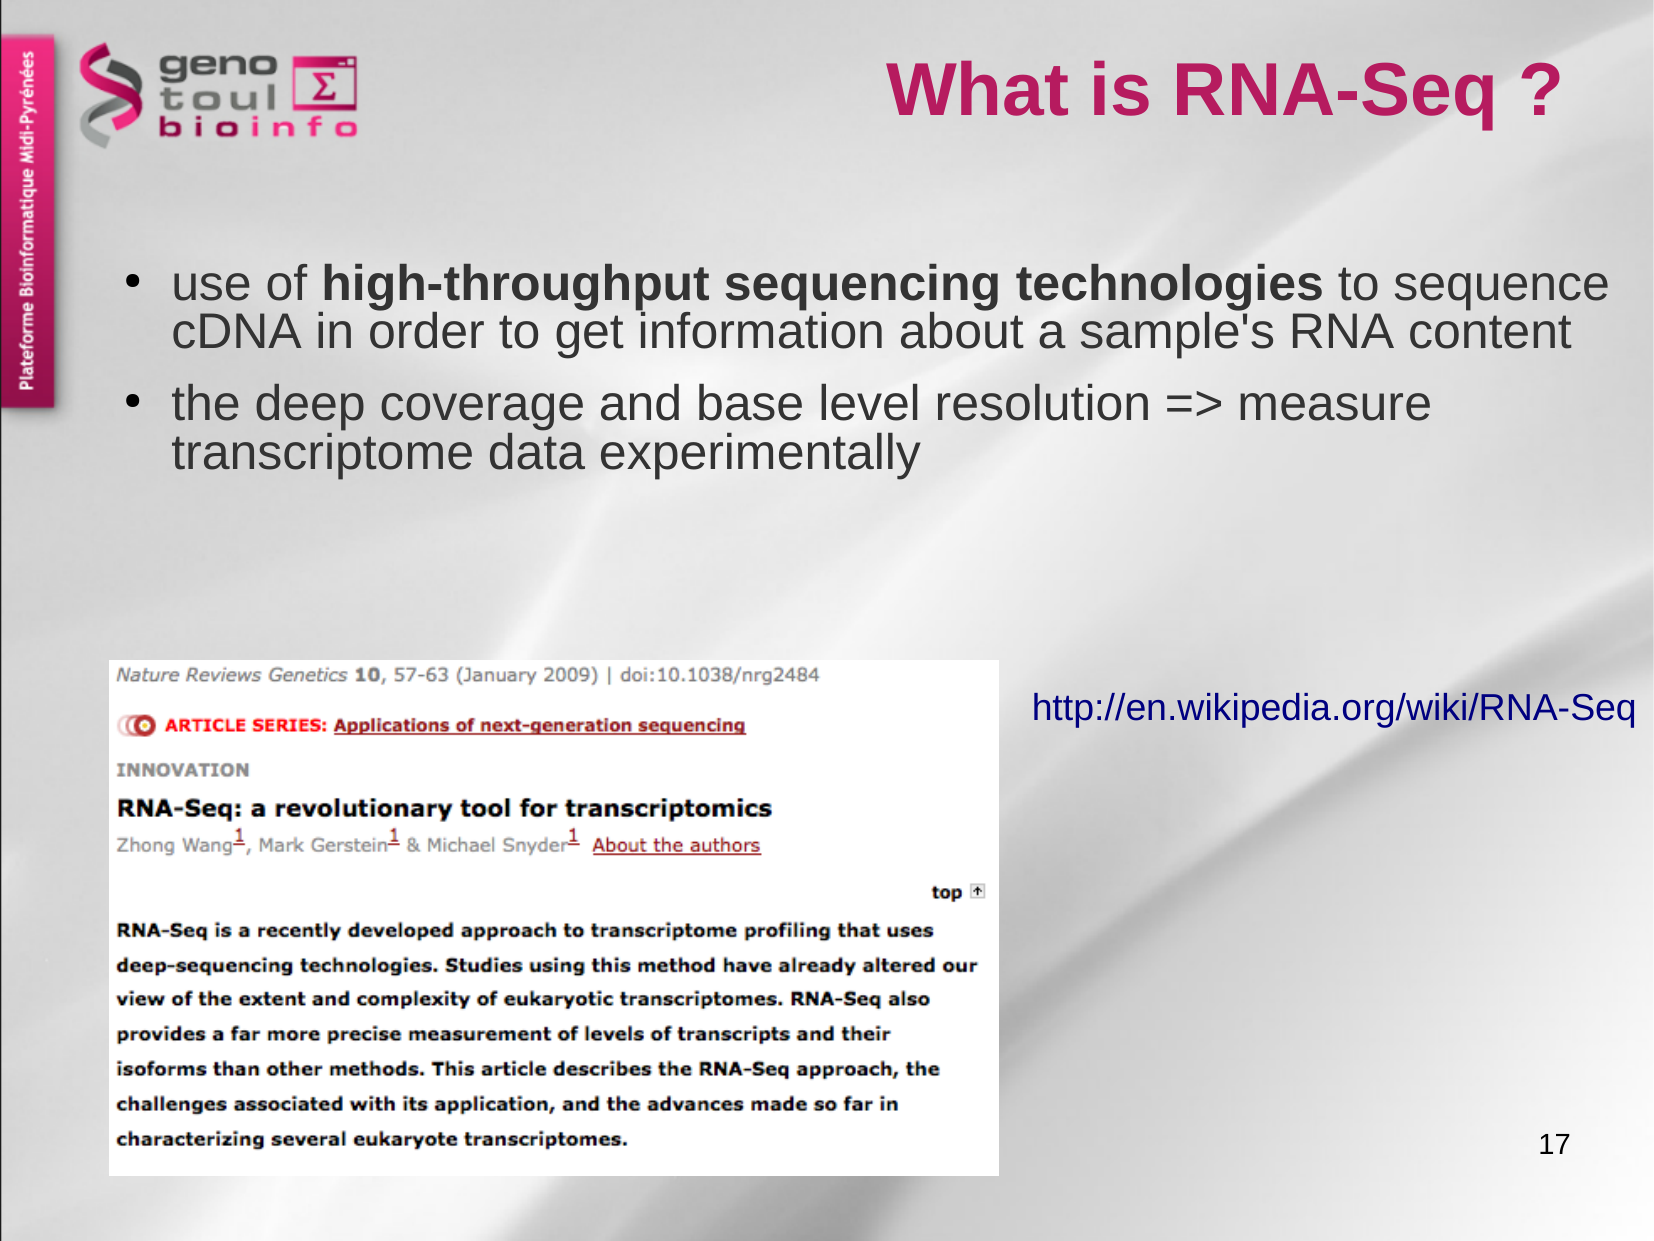

# What is RNA-Seq ?
use of high-throughput sequencing technologies to sequence cDNA in order to get information about a sample's RNA content
the deep coverage and base level resolution => measure transcriptome data experimentally
http://en.wikipedia.org/wiki/RNA-Seq